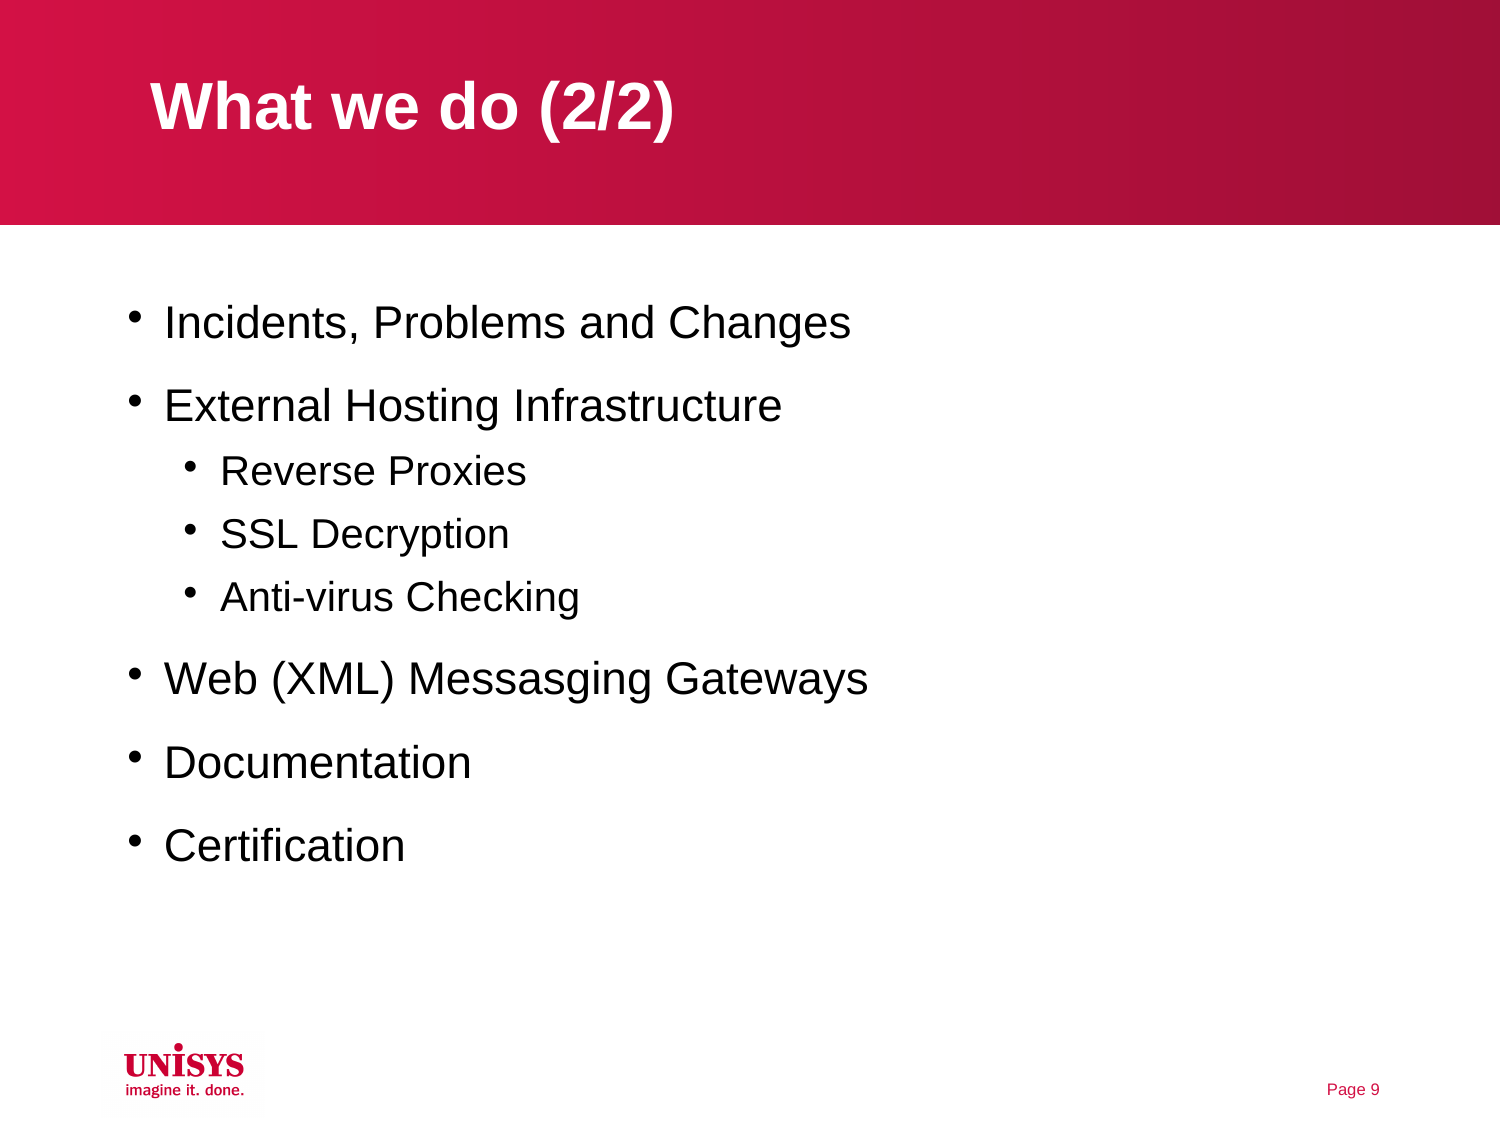

# What we do (2/2)
Incidents, Problems and Changes
External Hosting Infrastructure
Reverse Proxies
SSL Decryption
Anti-virus Checking
Web (XML) Messasging Gateways
Documentation
Certification
9